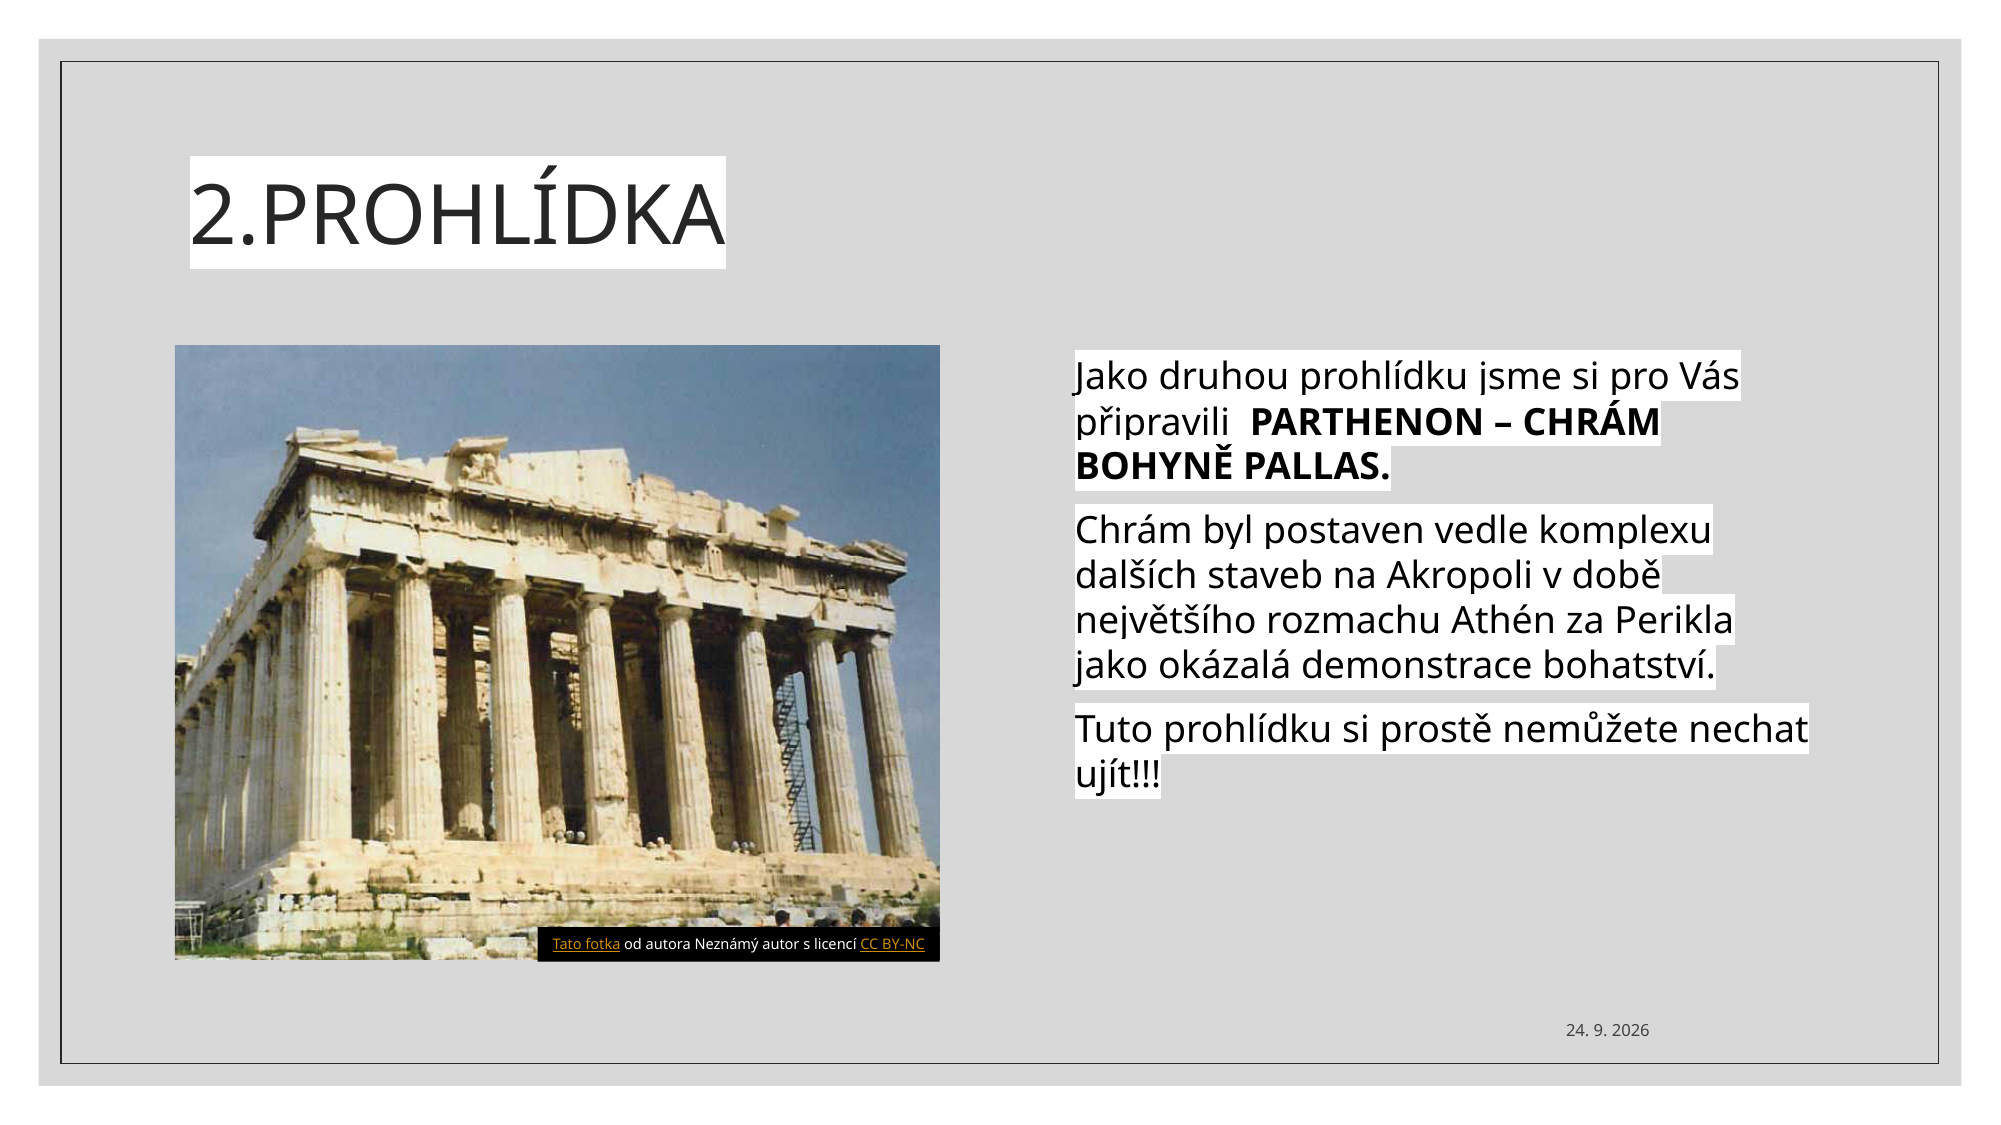

# 2.PROHLÍDKA
Jako druhou prohlídku jsme si pro Vás připravili PARTHENON – CHRÁM BOHYNĚ PALLAS.
Chrám byl postaven vedle komplexu dalších staveb na Akropoli v době největšího rozmachu Athén za Perikla jako okázalá demonstrace bohatství.
Tuto prohlídku si prostě nemůžete nechat ujít!!!
Tato fotka od autora Neznámý autor s licencí CC BY-NC